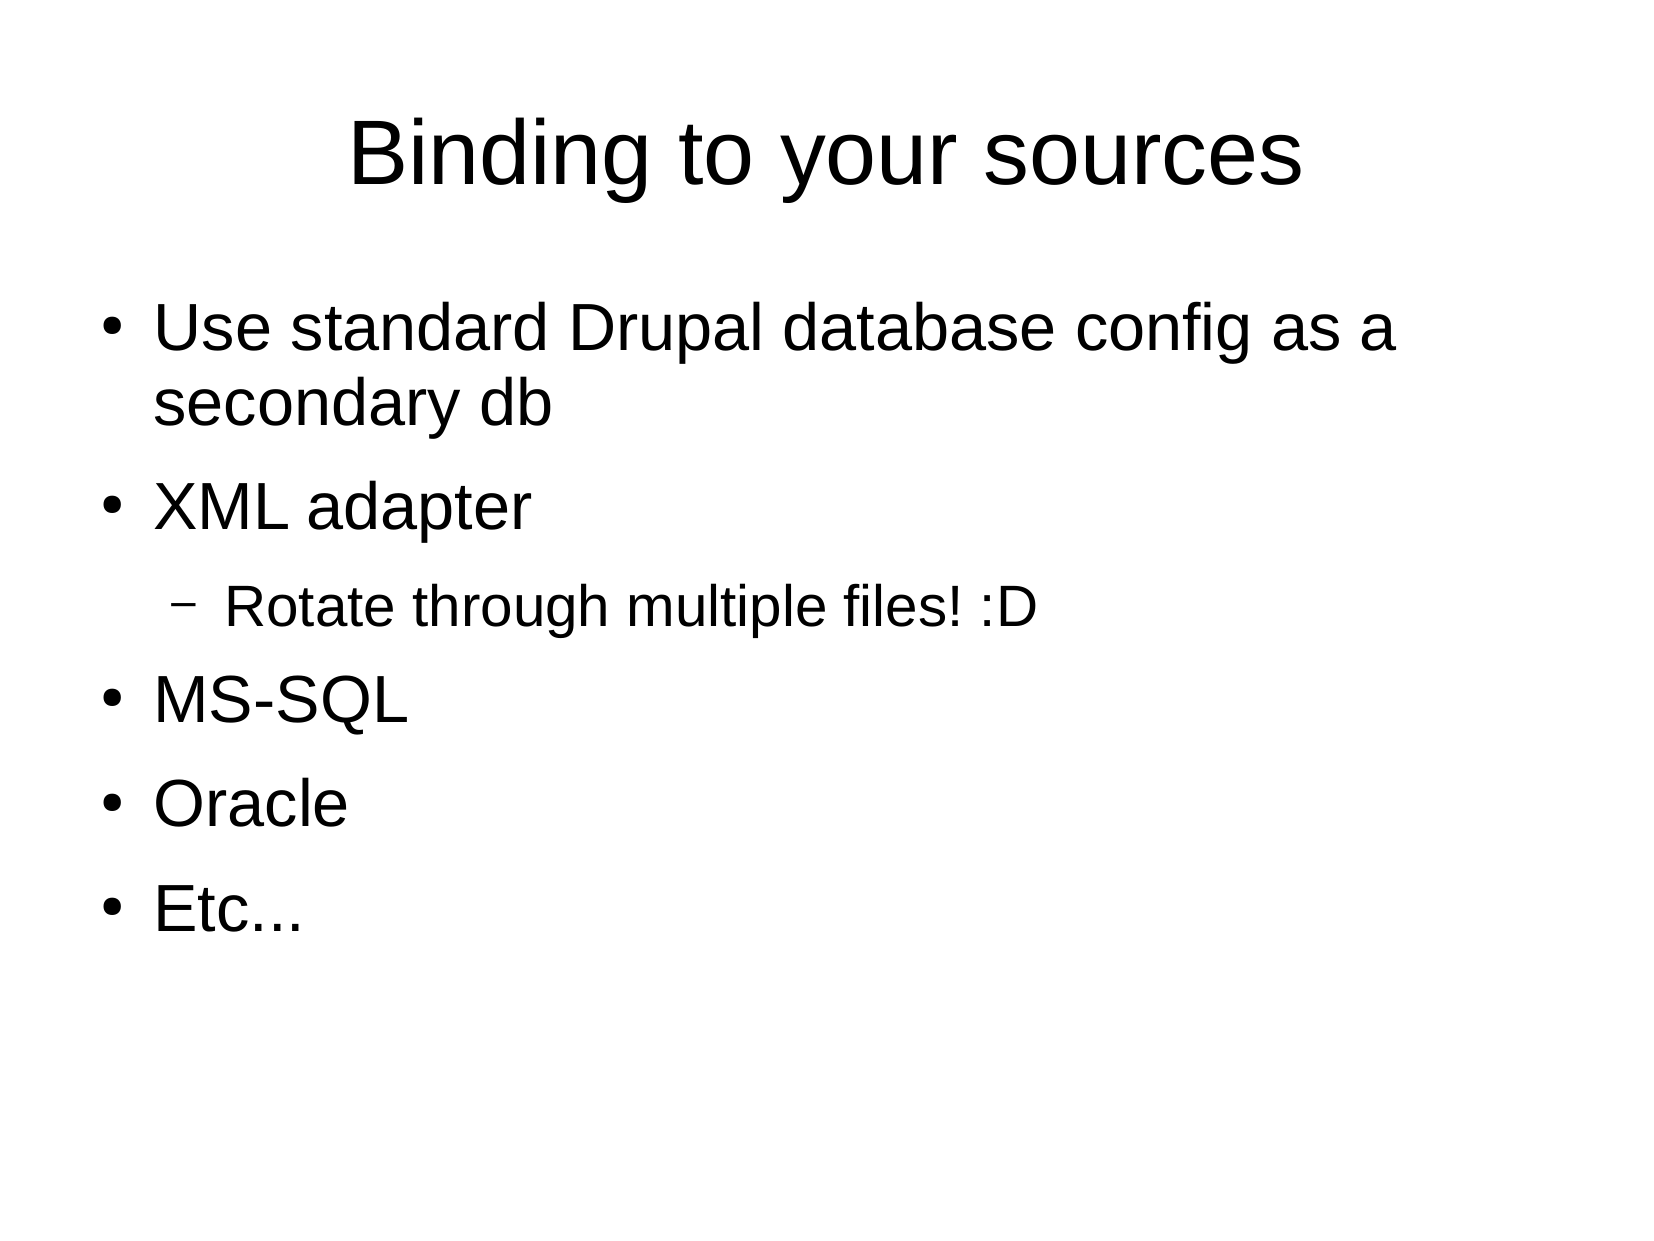

# Binding to your sources
Use standard Drupal database config as a secondary db
XML adapter
Rotate through multiple files! :D
MS-SQL
Oracle
Etc...